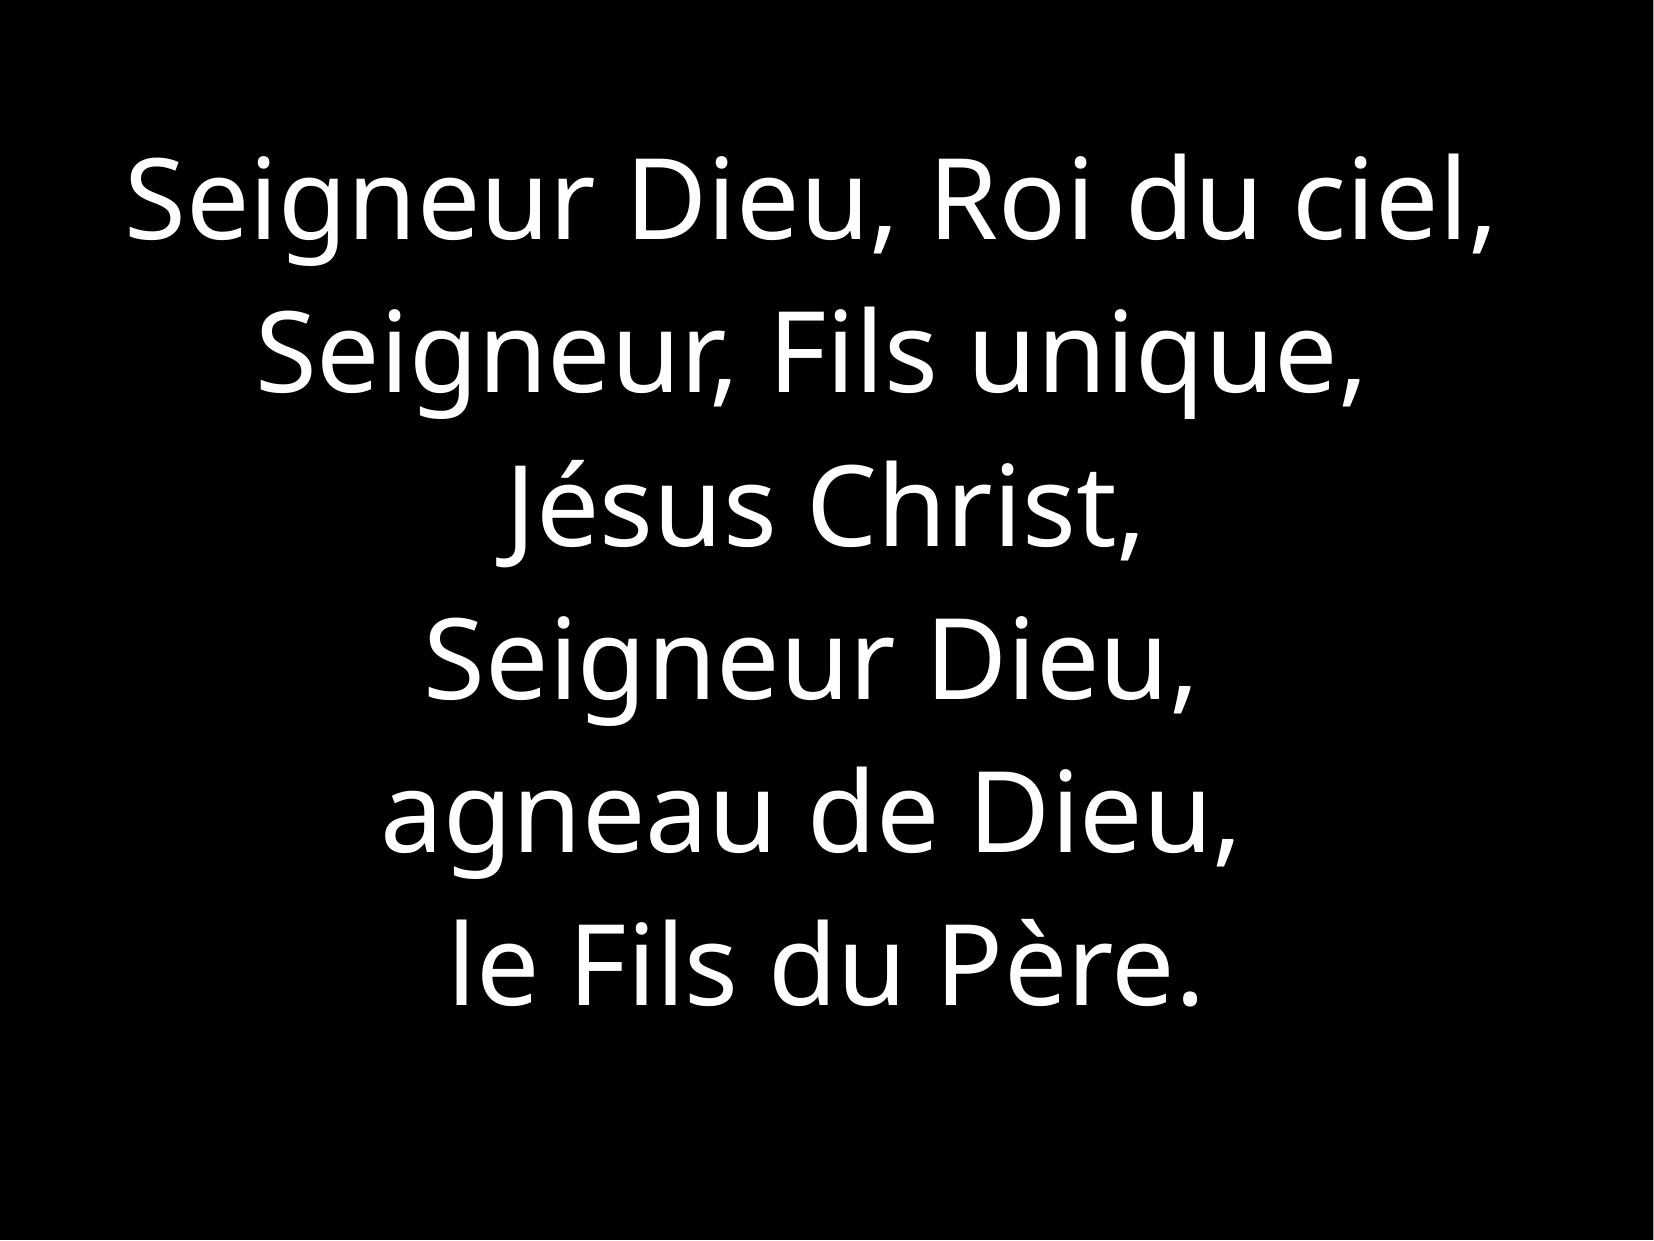

# Seigneur Dieu, Roi du ciel,
Seigneur, Fils unique,
Jésus Christ,
Seigneur Dieu,
agneau de Dieu,
le Fils du Père.